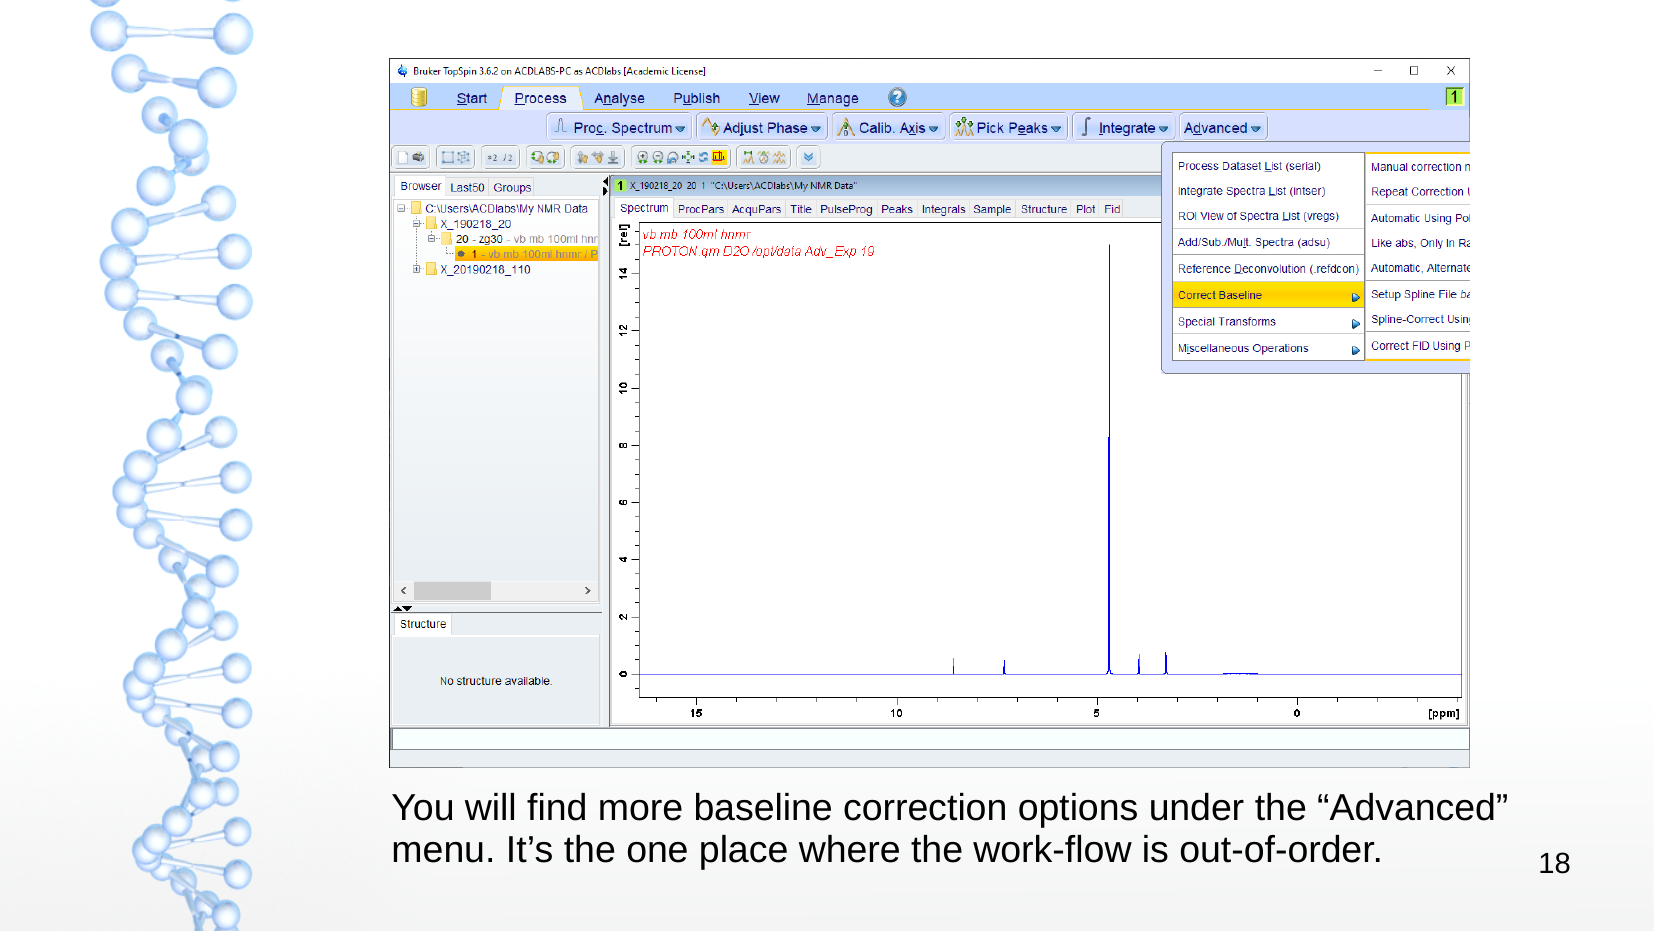

You will find more baseline correction options under the “Advanced”
menu. It’s the one place where the work-flow is out-of-order.
18